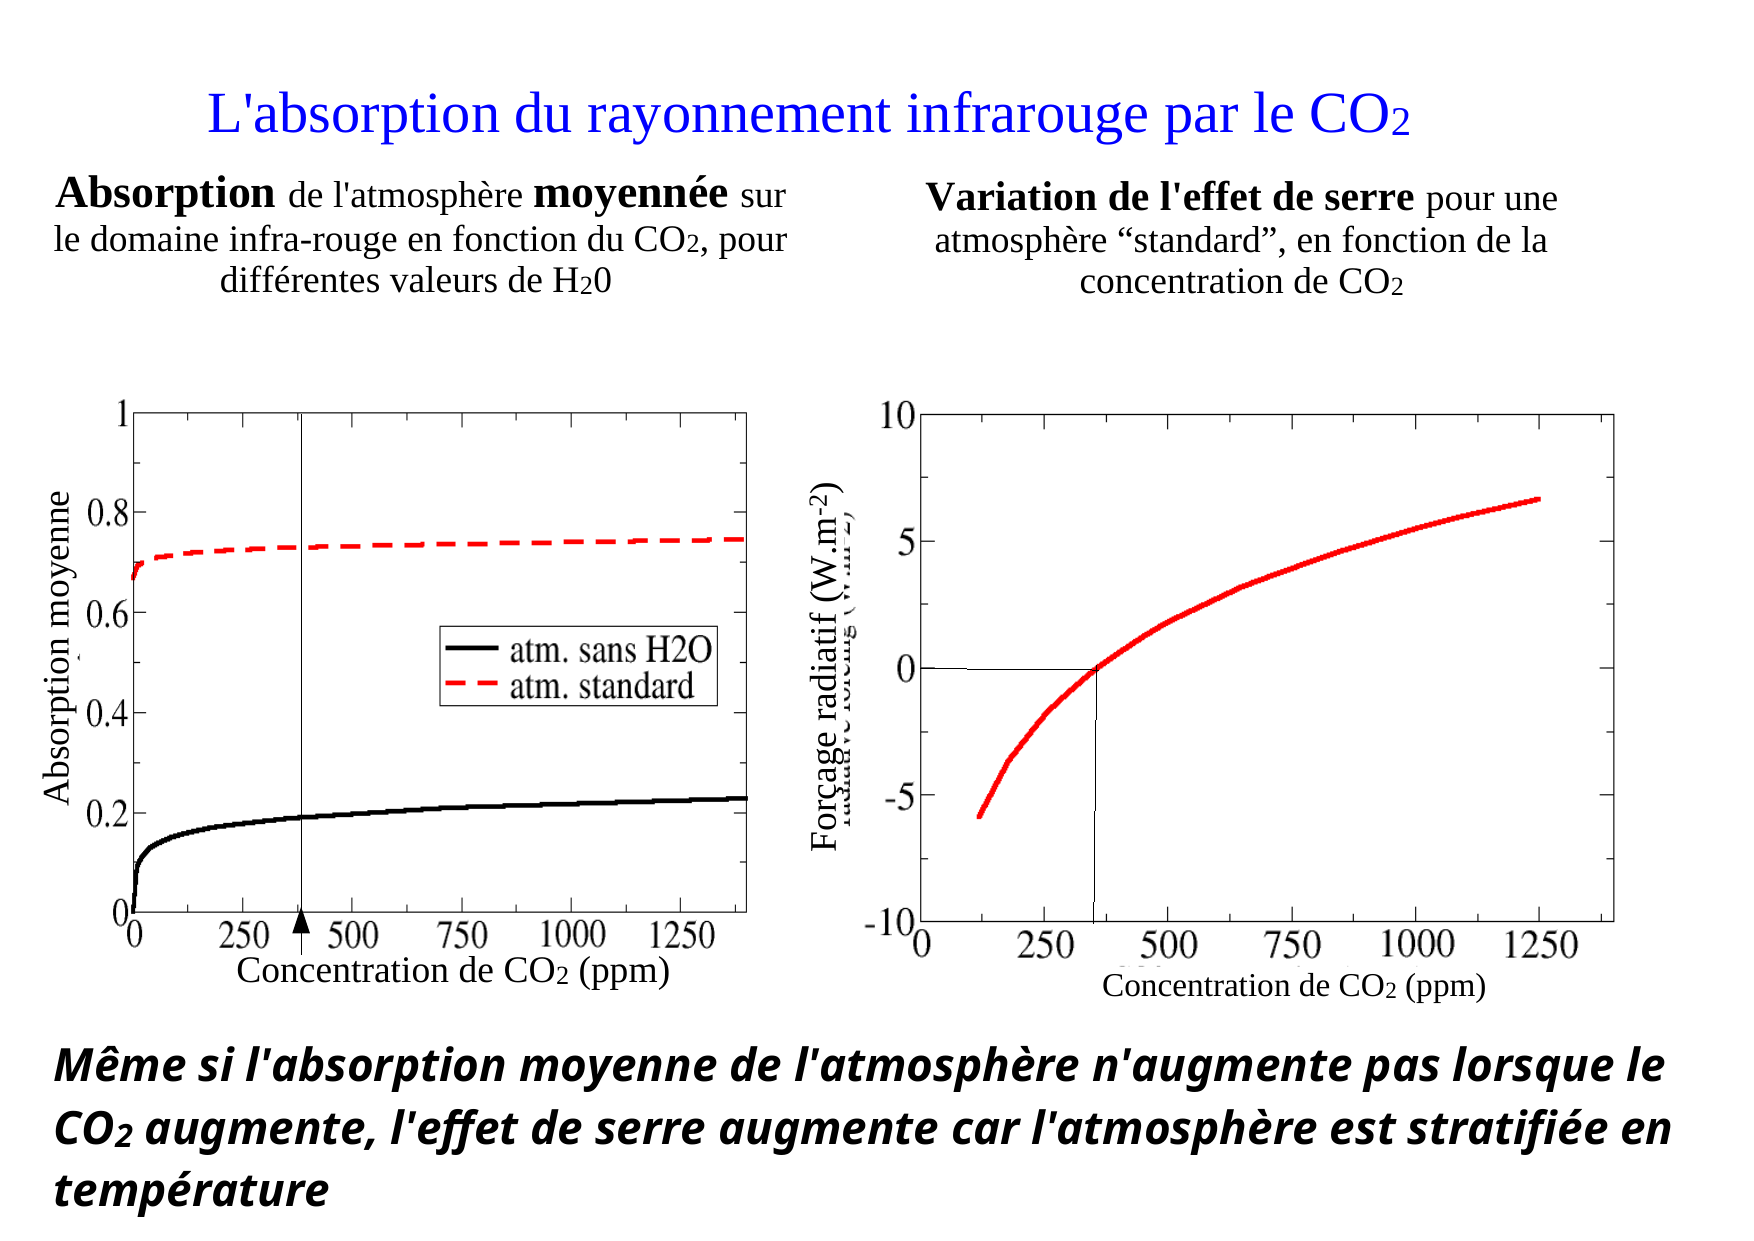

L'absorption du rayonnement infrarouge par le CO2
Absorption de l'atmosphère moyennée sur le domaine infra-rouge en fonction du CO2, pour différentes valeurs de H20
Variation de l'effet de serre pour une atmosphère “standard”, en fonction de la concentration de CO2
Forçage radiatif (W.m-2)
Absorption moyenne
Concentration de CO2 (ppm)
Concentration de CO2 (ppm)
Même si l'absorption moyenne de l'atmosphère n'augmente pas lorsque le CO2 augmente, l'effet de serre augmente car l'atmosphère est stratifiée en température